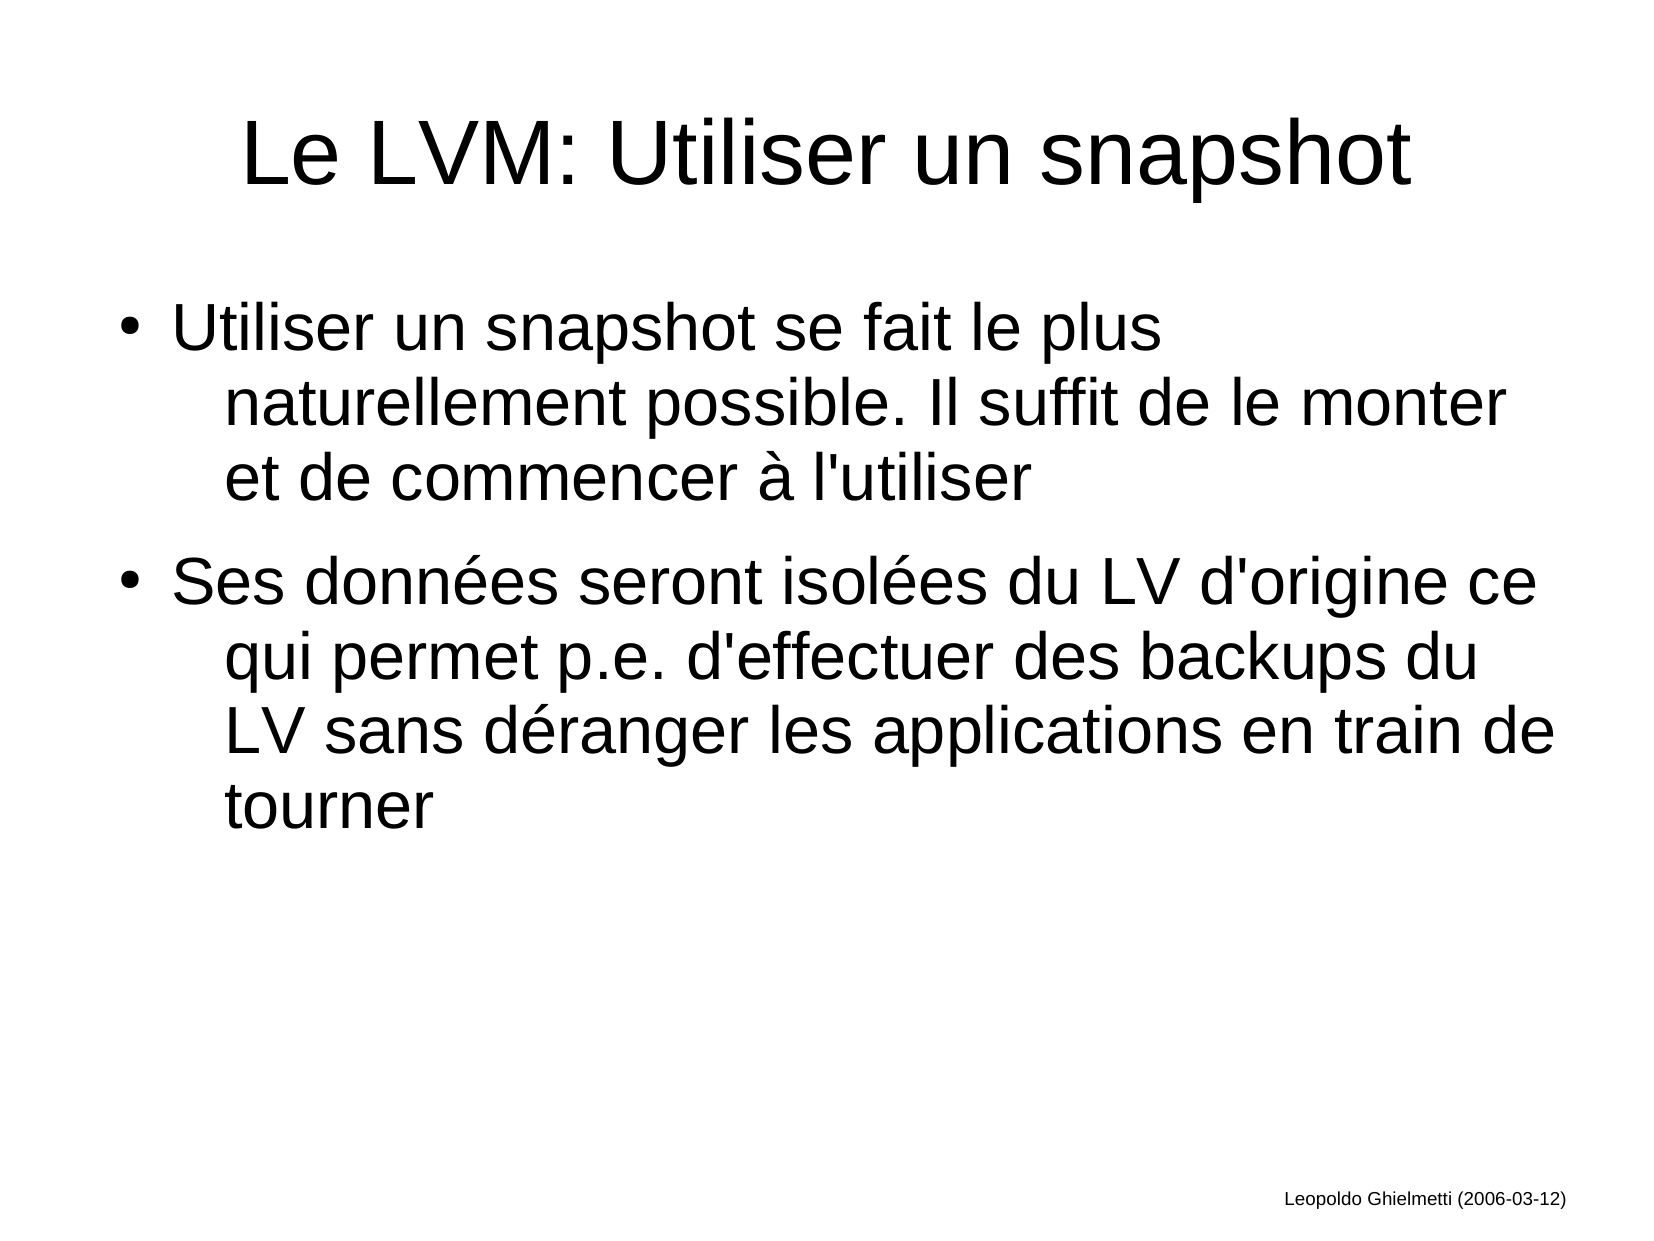

# Le LVM: Utiliser un snapshot
Utiliser un snapshot se fait le plus naturellement possible. Il suffit de le monter et de commencer à l'utiliser
Ses données seront isolées du LV d'origine ce qui permet p.e. d'effectuer des backups du LV sans déranger les applications en train de tourner
Leopoldo Ghielmetti (2006-03-12)